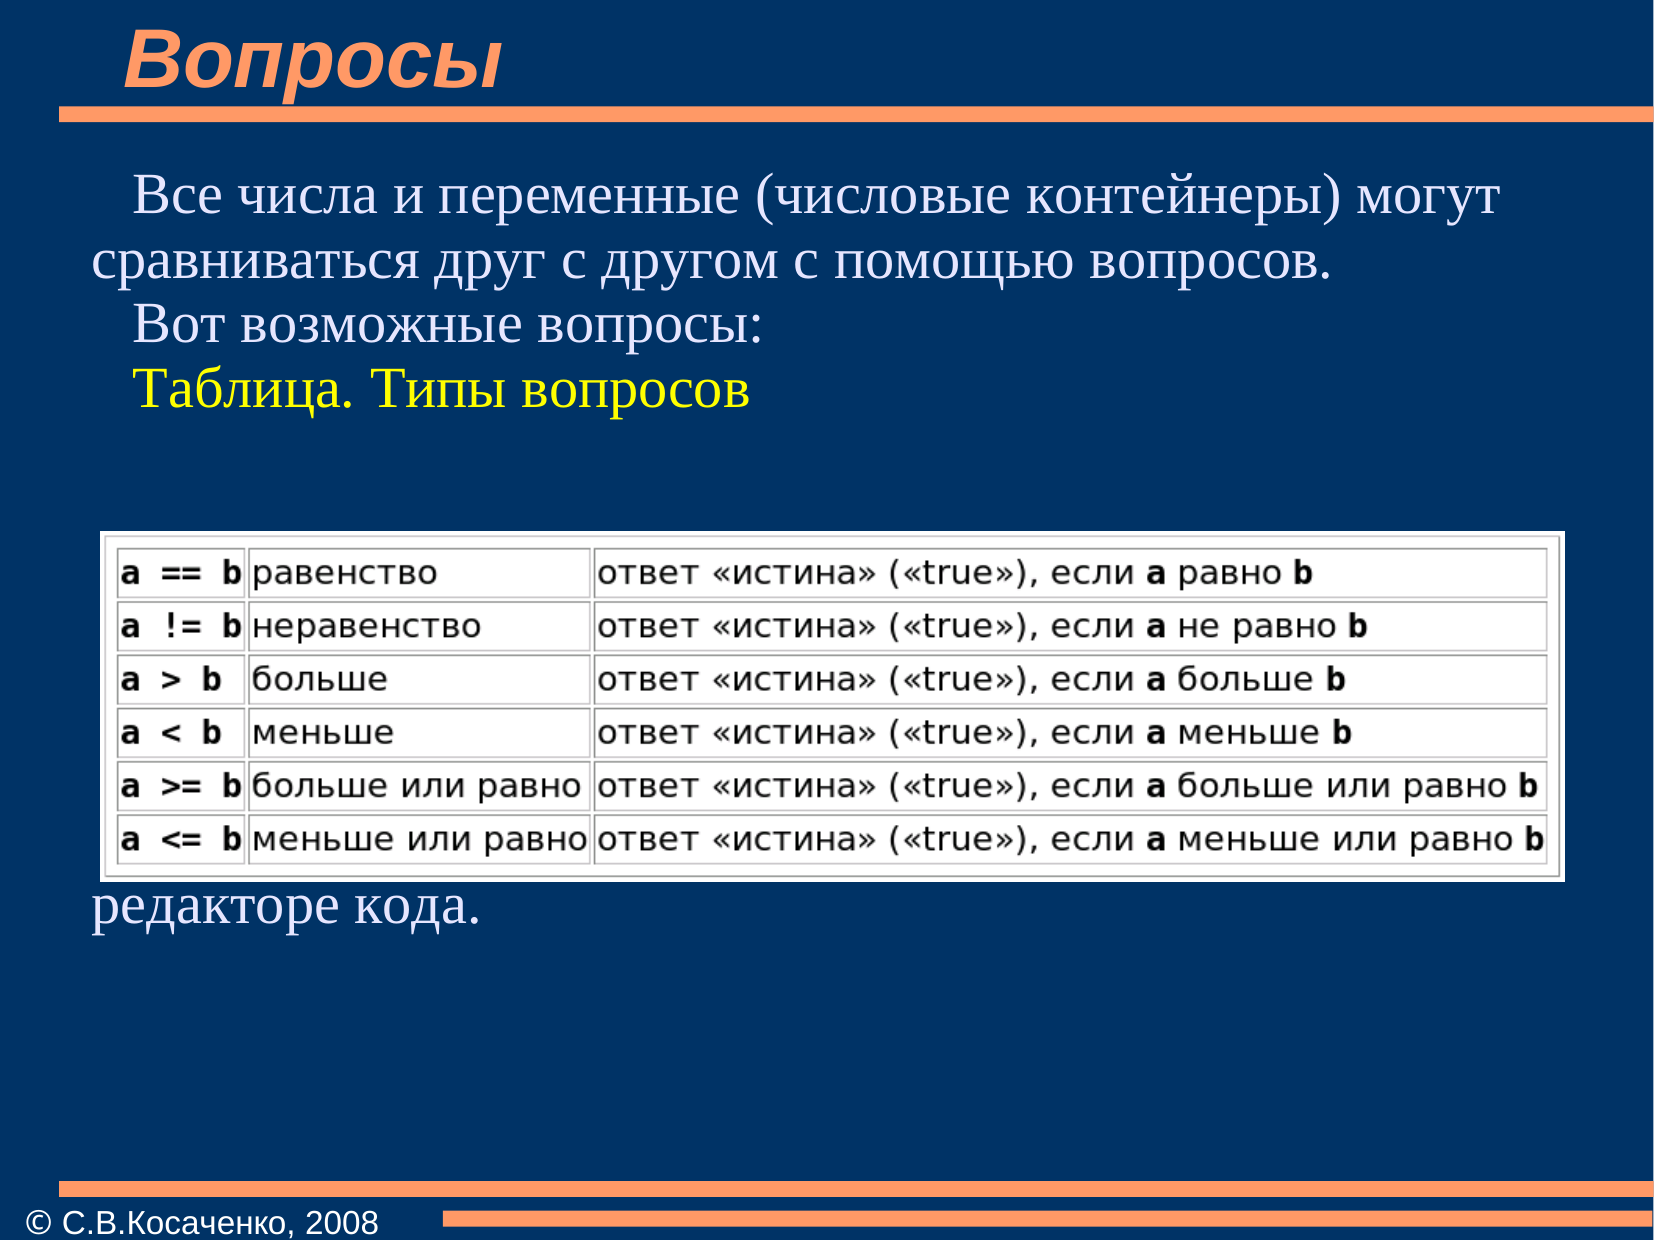

# Вопросы
Все числа и переменные (числовые контейнеры) могут сравниваться друг с другом с помощью вопросов.
Вот возможные вопросы:
Таблица. Типы вопросов
Вопросы подсвечиваются (выделяются) голубым в редакторе кода.